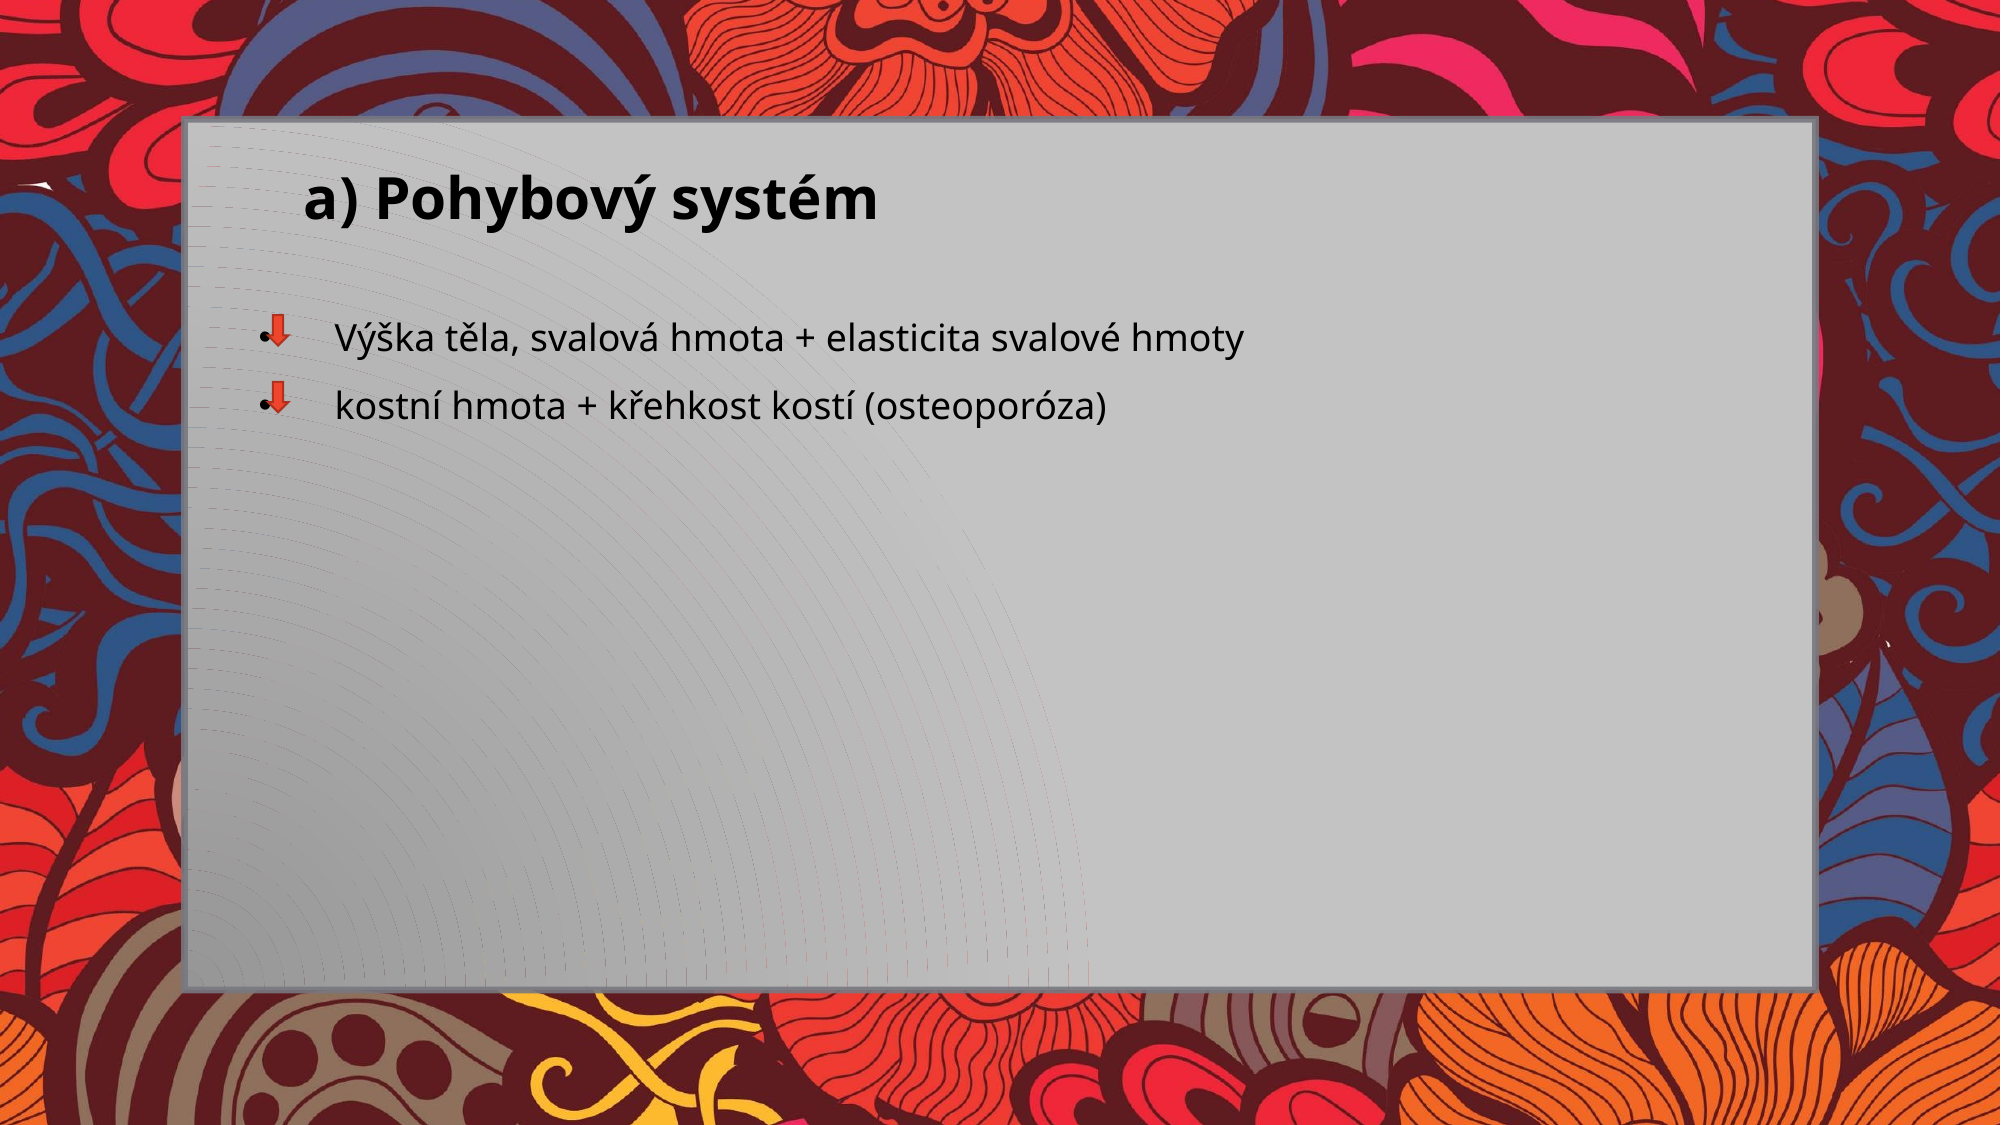

#
a) Pohybový systém
 Výška těla, svalová hmota + elasticita svalové hmoty
 kostní hmota + křehkost kostí (osteoporóza)